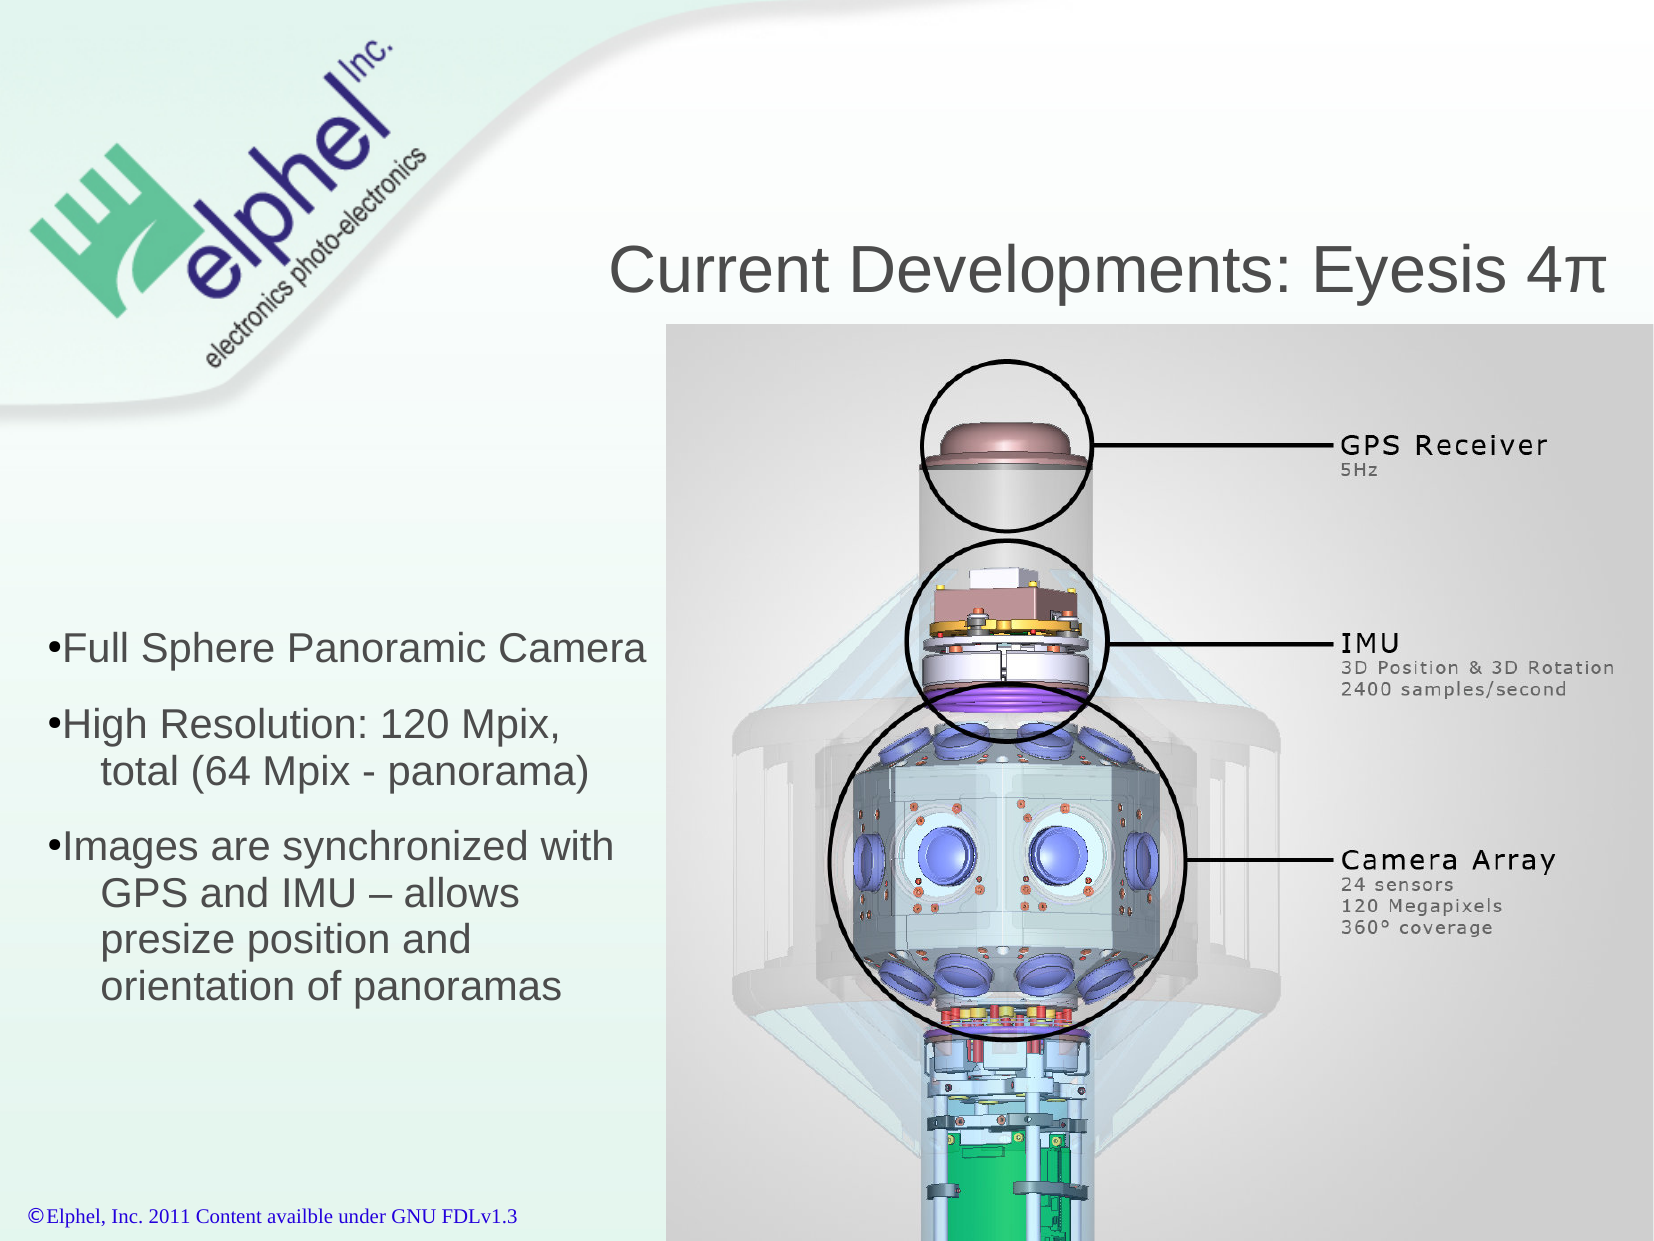

Current Developments: Eyesis 4π
# Full Sphere Panoramic Camera
High Resolution: 120 Mpix, total (64 Mpix - panorama)
Images are synchronized with GPS and IMU – allows presize position and orientation of panoramas